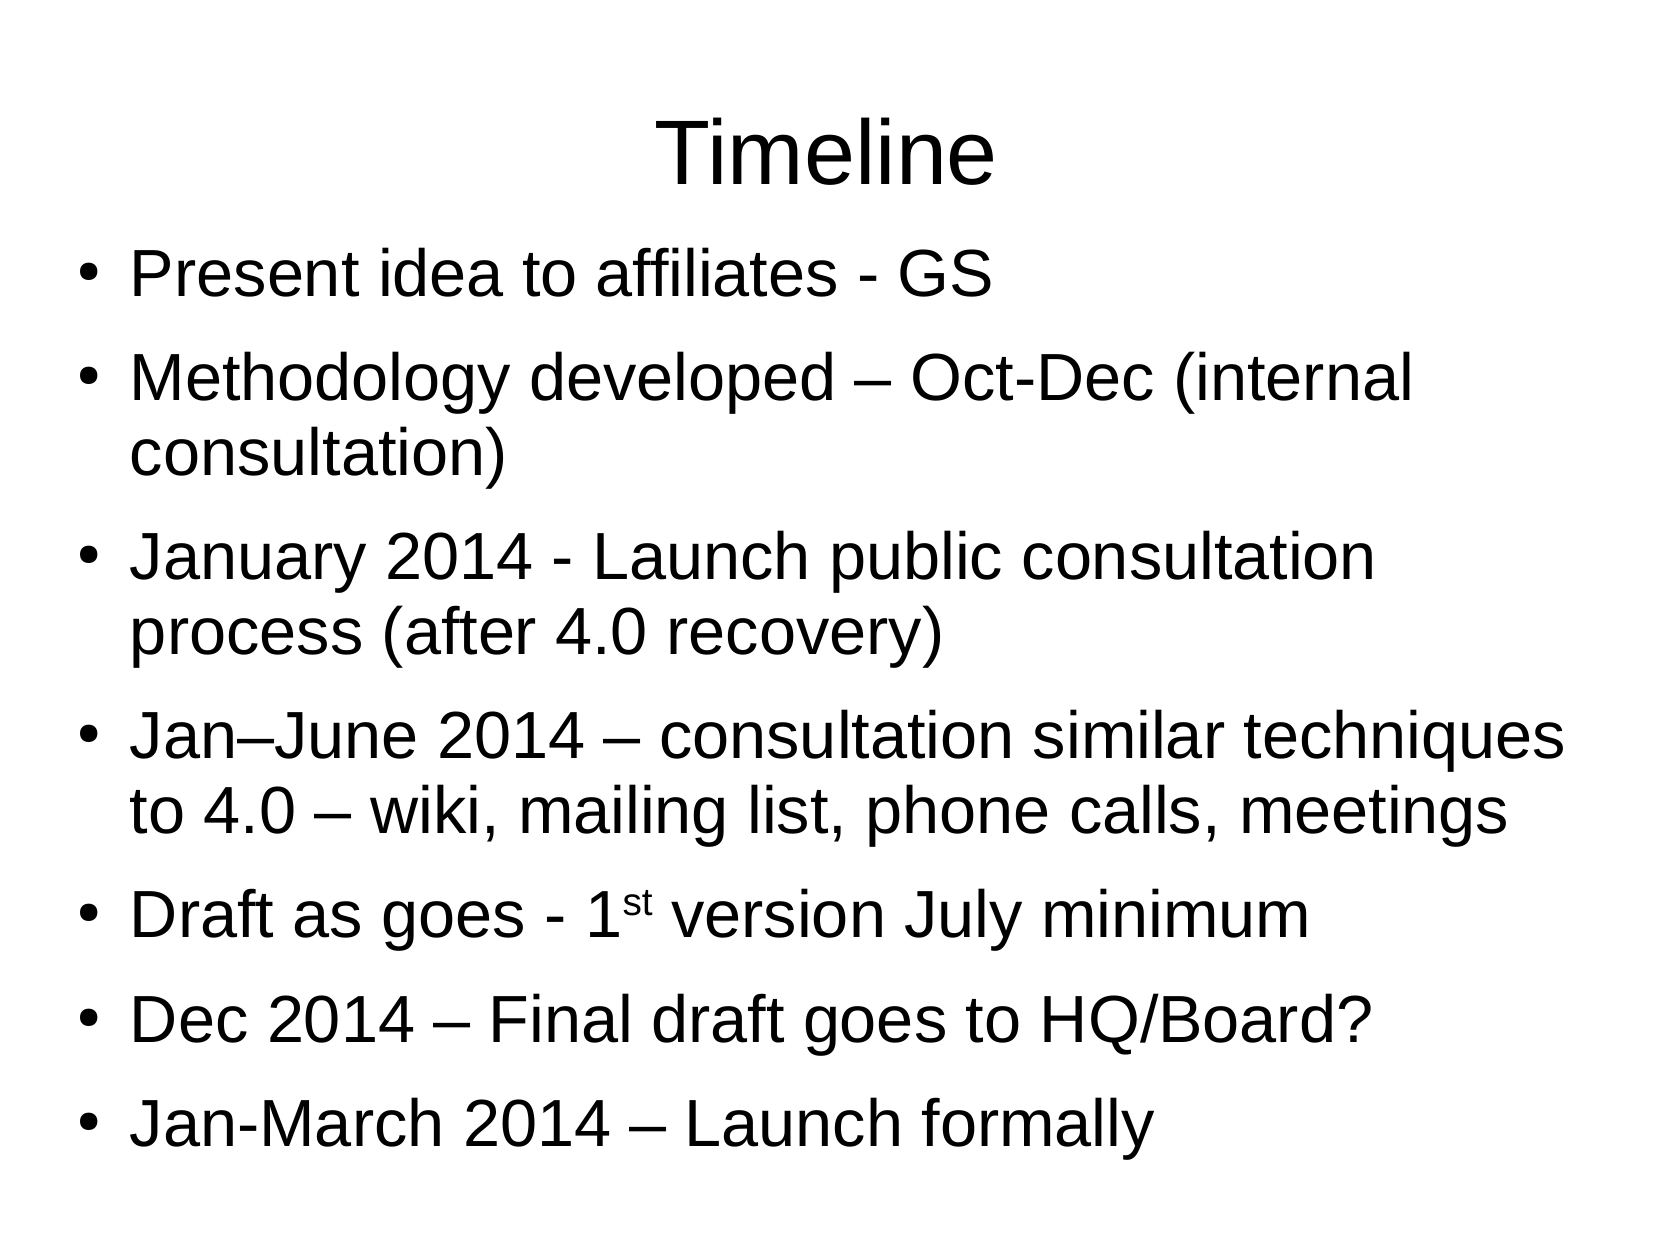

# Timeline
Present idea to affiliates - GS
Methodology developed – Oct-Dec (internal consultation)
January 2014 - Launch public consultation process (after 4.0 recovery)
Jan–June 2014 – consultation similar techniques to 4.0 – wiki, mailing list, phone calls, meetings
Draft as goes - 1st version July minimum
Dec 2014 – Final draft goes to HQ/Board?
Jan-March 2014 – Launch formally